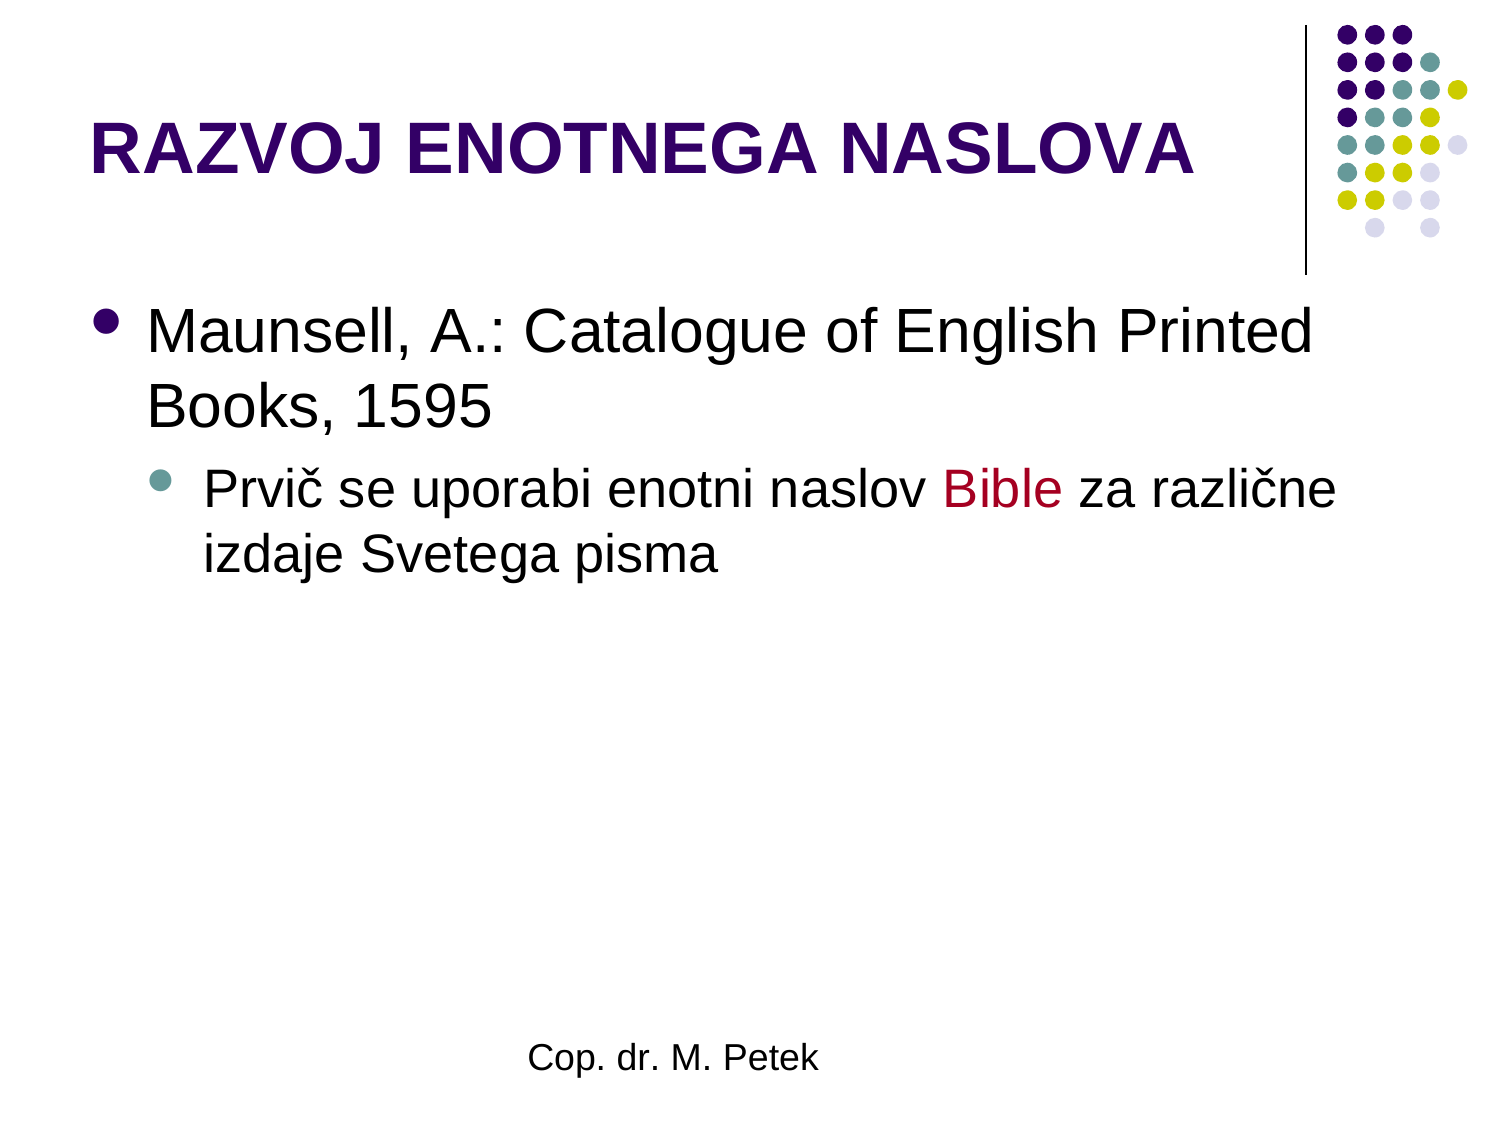

# RAZVOJ ENOTNEGA NASLOVA
Maunsell, A.: Catalogue of English Printed Books, 1595
Prvič se uporabi enotni naslov Bible za različne izdaje Svetega pisma
Cop. dr. M. Petek